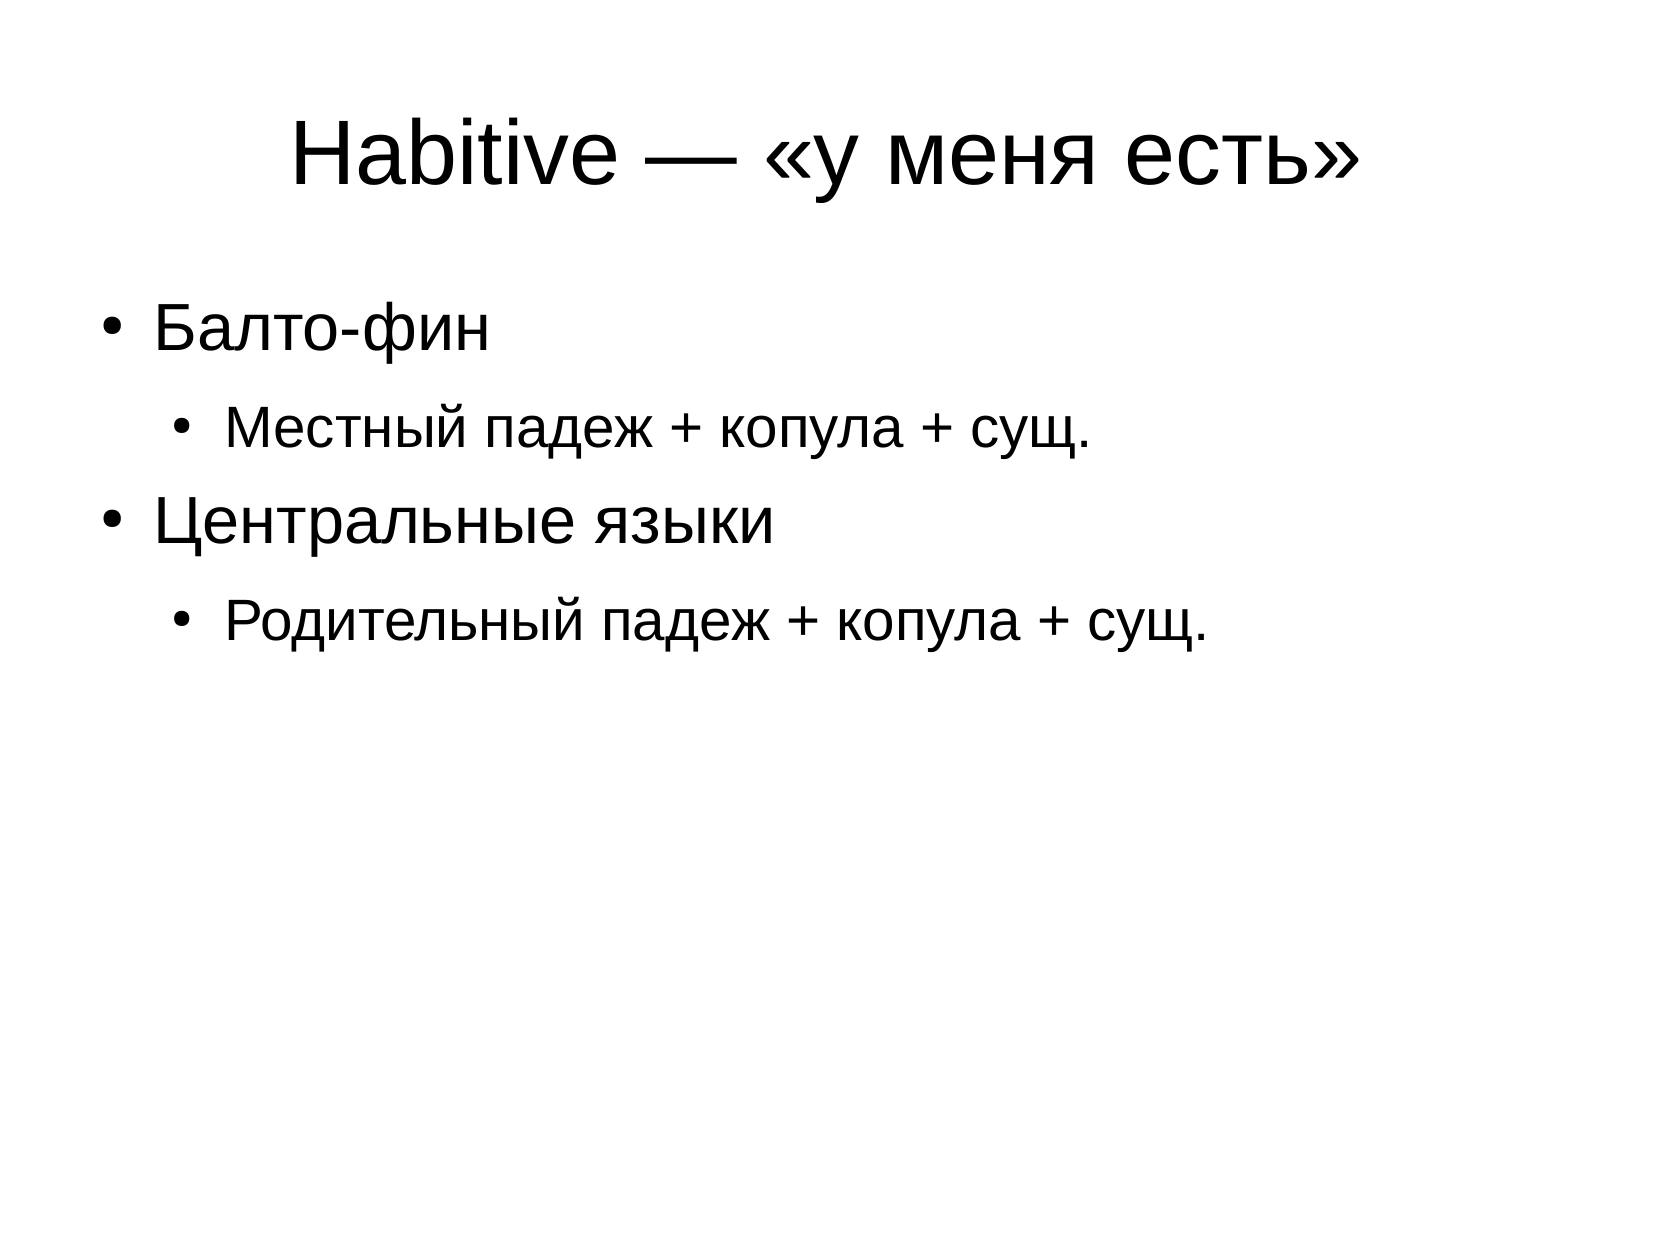

# Habitive — «у меня есть»
Балто-фин
Местный падеж + копула + сущ.
Центральные языки
Родительный падеж + копула + сущ.